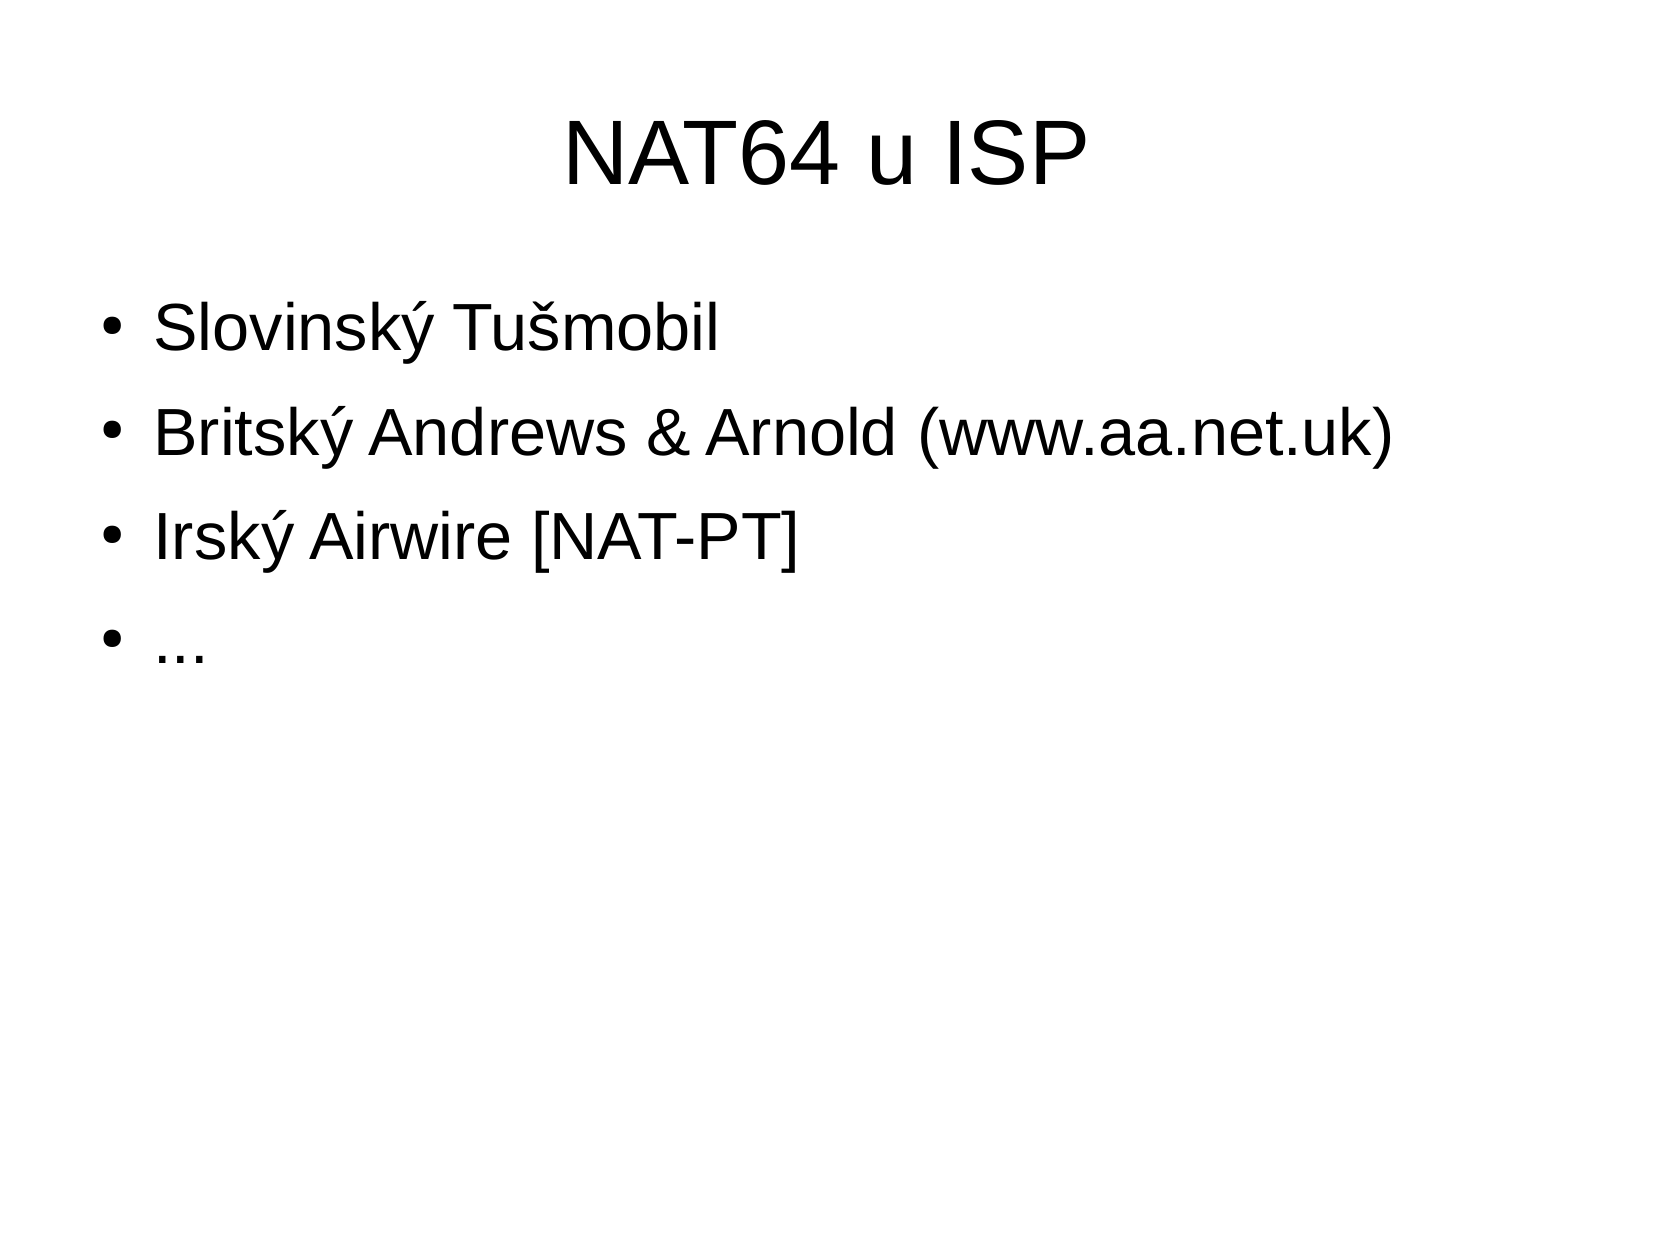

# NAT64 u ISP
Slovinský Tušmobil
Britský Andrews & Arnold (www.aa.net.uk)
Irský Airwire [NAT-PT]
...